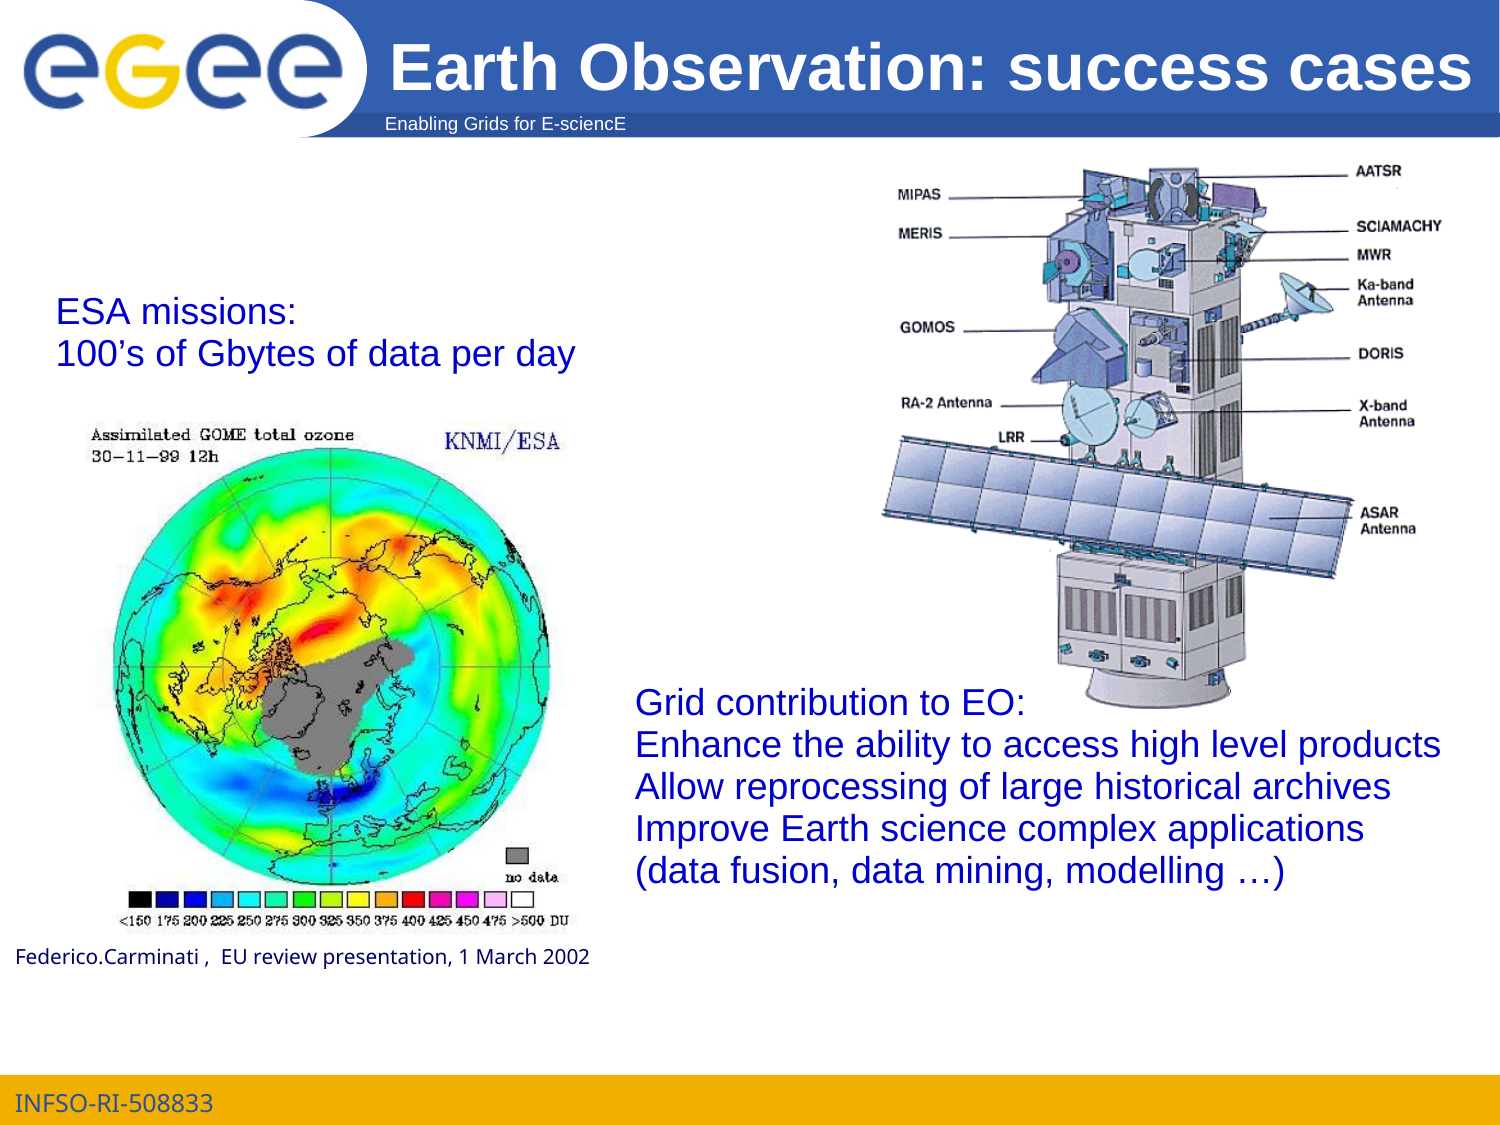

# Earth Observation: success cases
ESA missions:
100’s of Gbytes of data per day
Grid contribution to EO:
Enhance the ability to access high level products
Allow reprocessing of large historical archives
Improve Earth science complex applications (data fusion, data mining, modelling …)
Federico.Carminati , EU review presentation, 1 March 2002